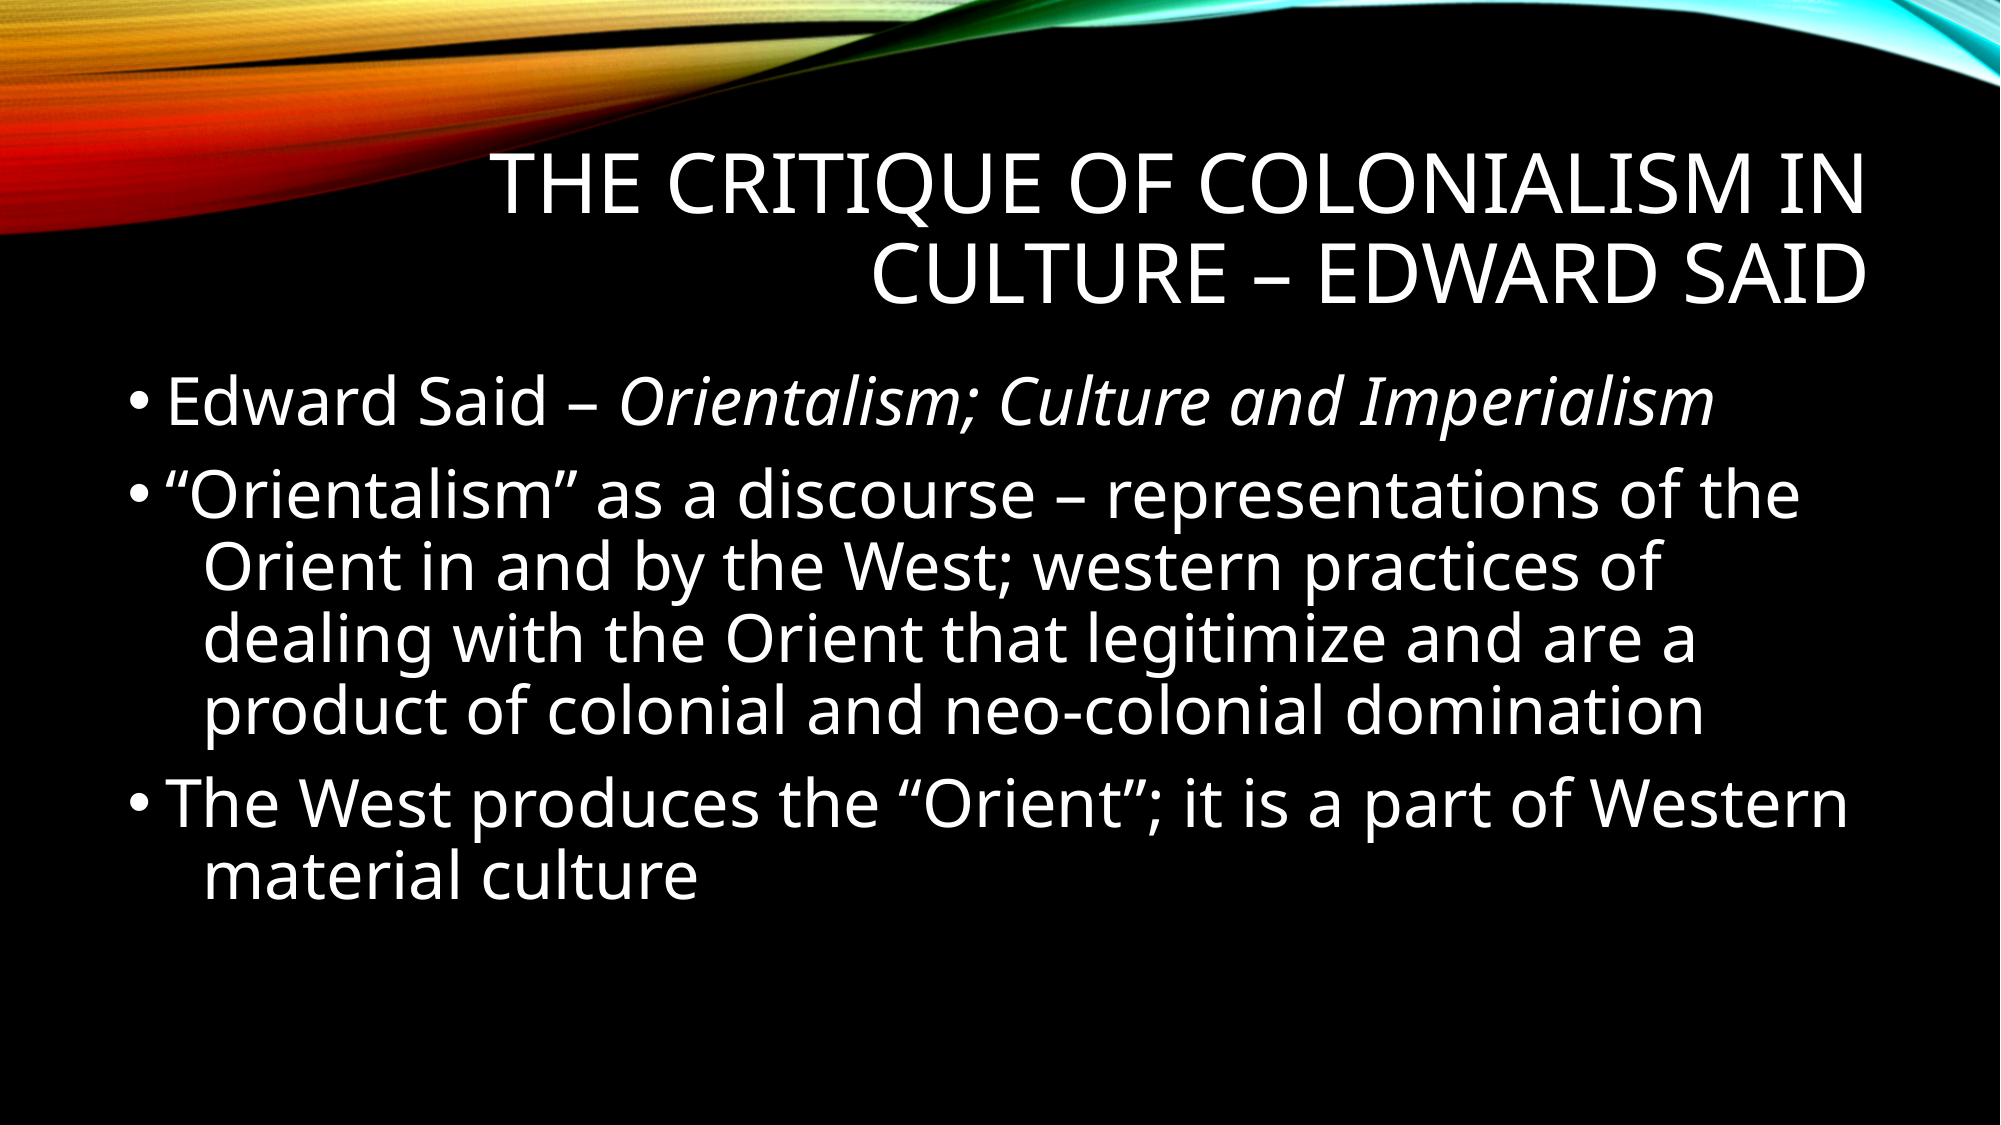

# The Critique of colonialism in Culture – Edward Said
Edward Said – Orientalism; Culture and Imperialism
“Orientalism” as a discourse – representations of the Orient in and by the West; western practices of dealing with the Orient that legitimize and are a product of colonial and neo-colonial domination
The West produces the “Orient”; it is a part of Western material culture